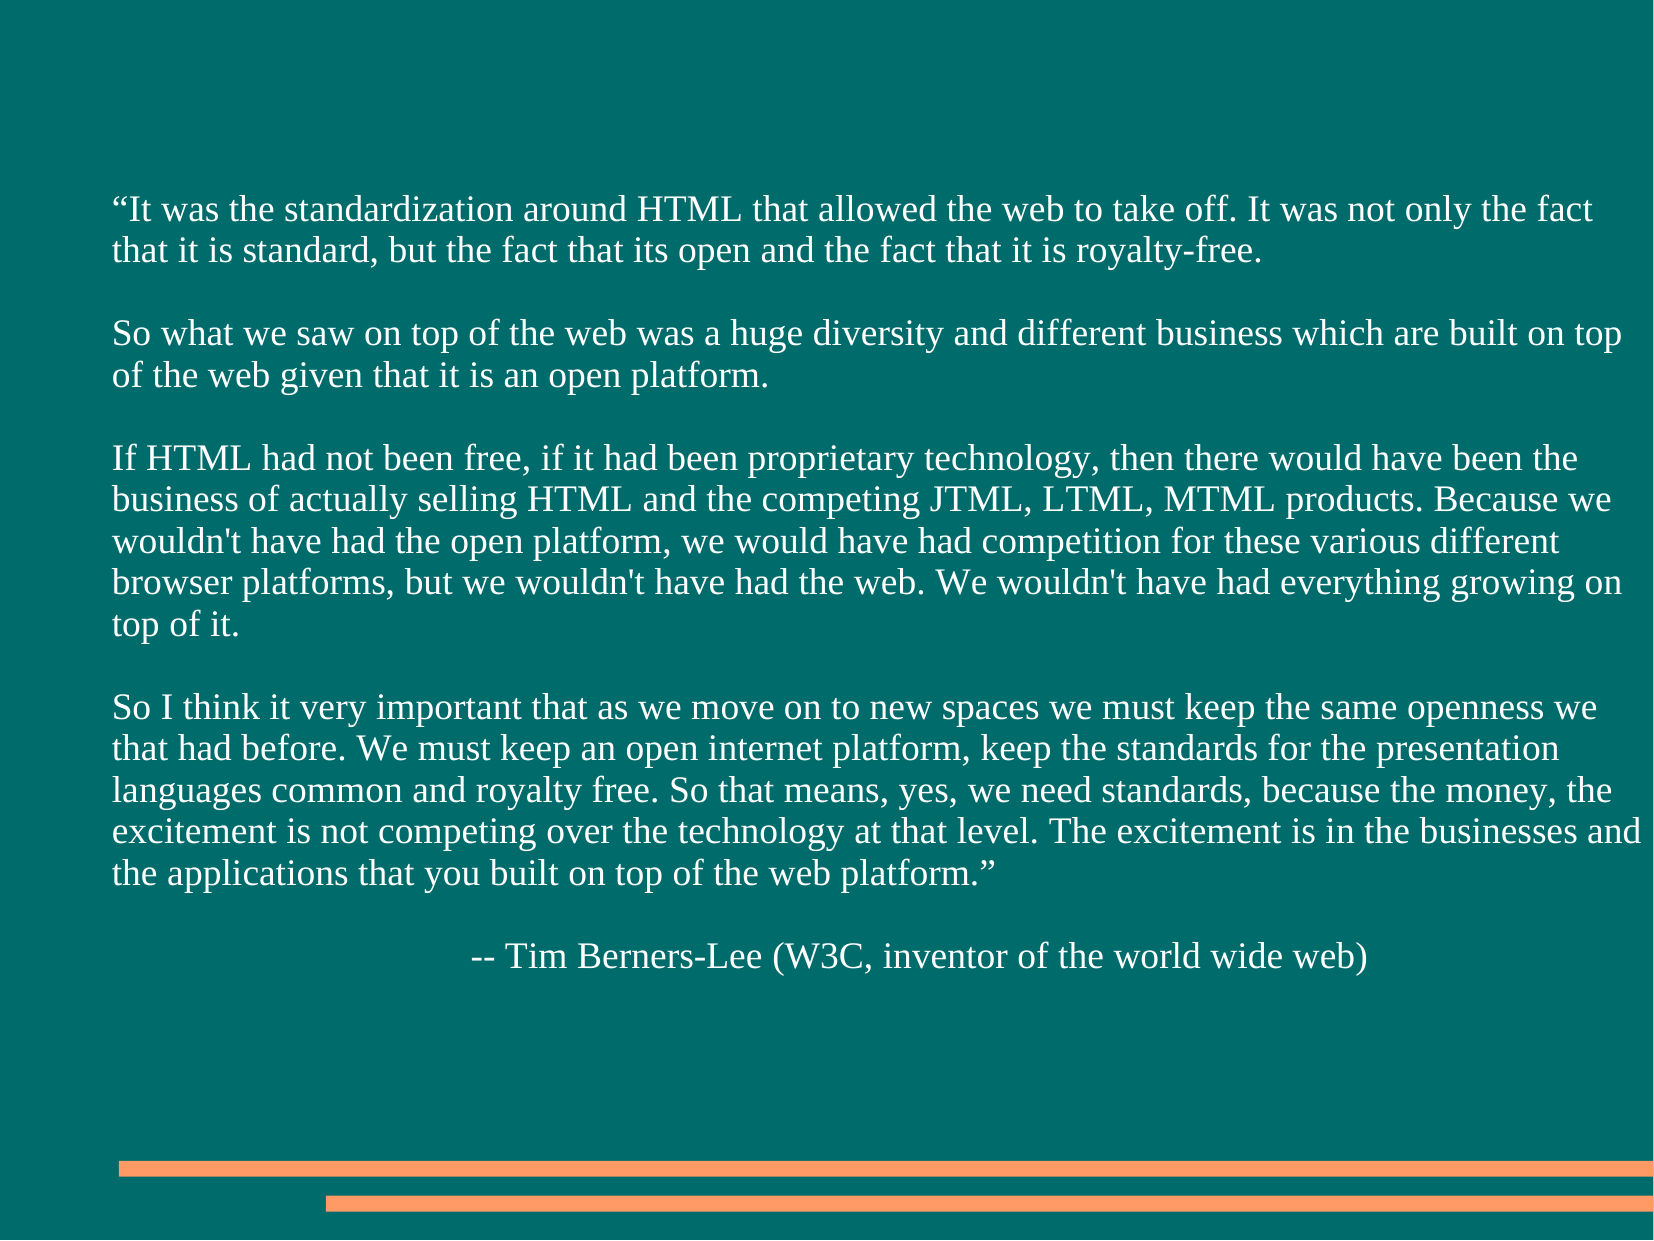

“It was the standardization around HTML that allowed the web to take off. It was not only the fact that it is standard, but the fact that its open and the fact that it is royalty-free.
So what we saw on top of the web was a huge diversity and different business which are built on top of the web given that it is an open platform.
If HTML had not been free, if it had been proprietary technology, then there would have been the business of actually selling HTML and the competing JTML, LTML, MTML products. Because we wouldn't have had the open platform, we would have had competition for these various different browser platforms, but we wouldn't have had the web. We wouldn't have had everything growing on top of it.
So I think it very important that as we move on to new spaces we must keep the same openness we that had before. We must keep an open internet platform, keep the standards for the presentation languages common and royalty free. So that means, yes, we need standards, because the money, the excitement is not competing over the technology at that level. The excitement is in the businesses and the applications that you built on top of the web platform.”
	-- Tim Berners-Lee (W3C, inventor of the world wide web)